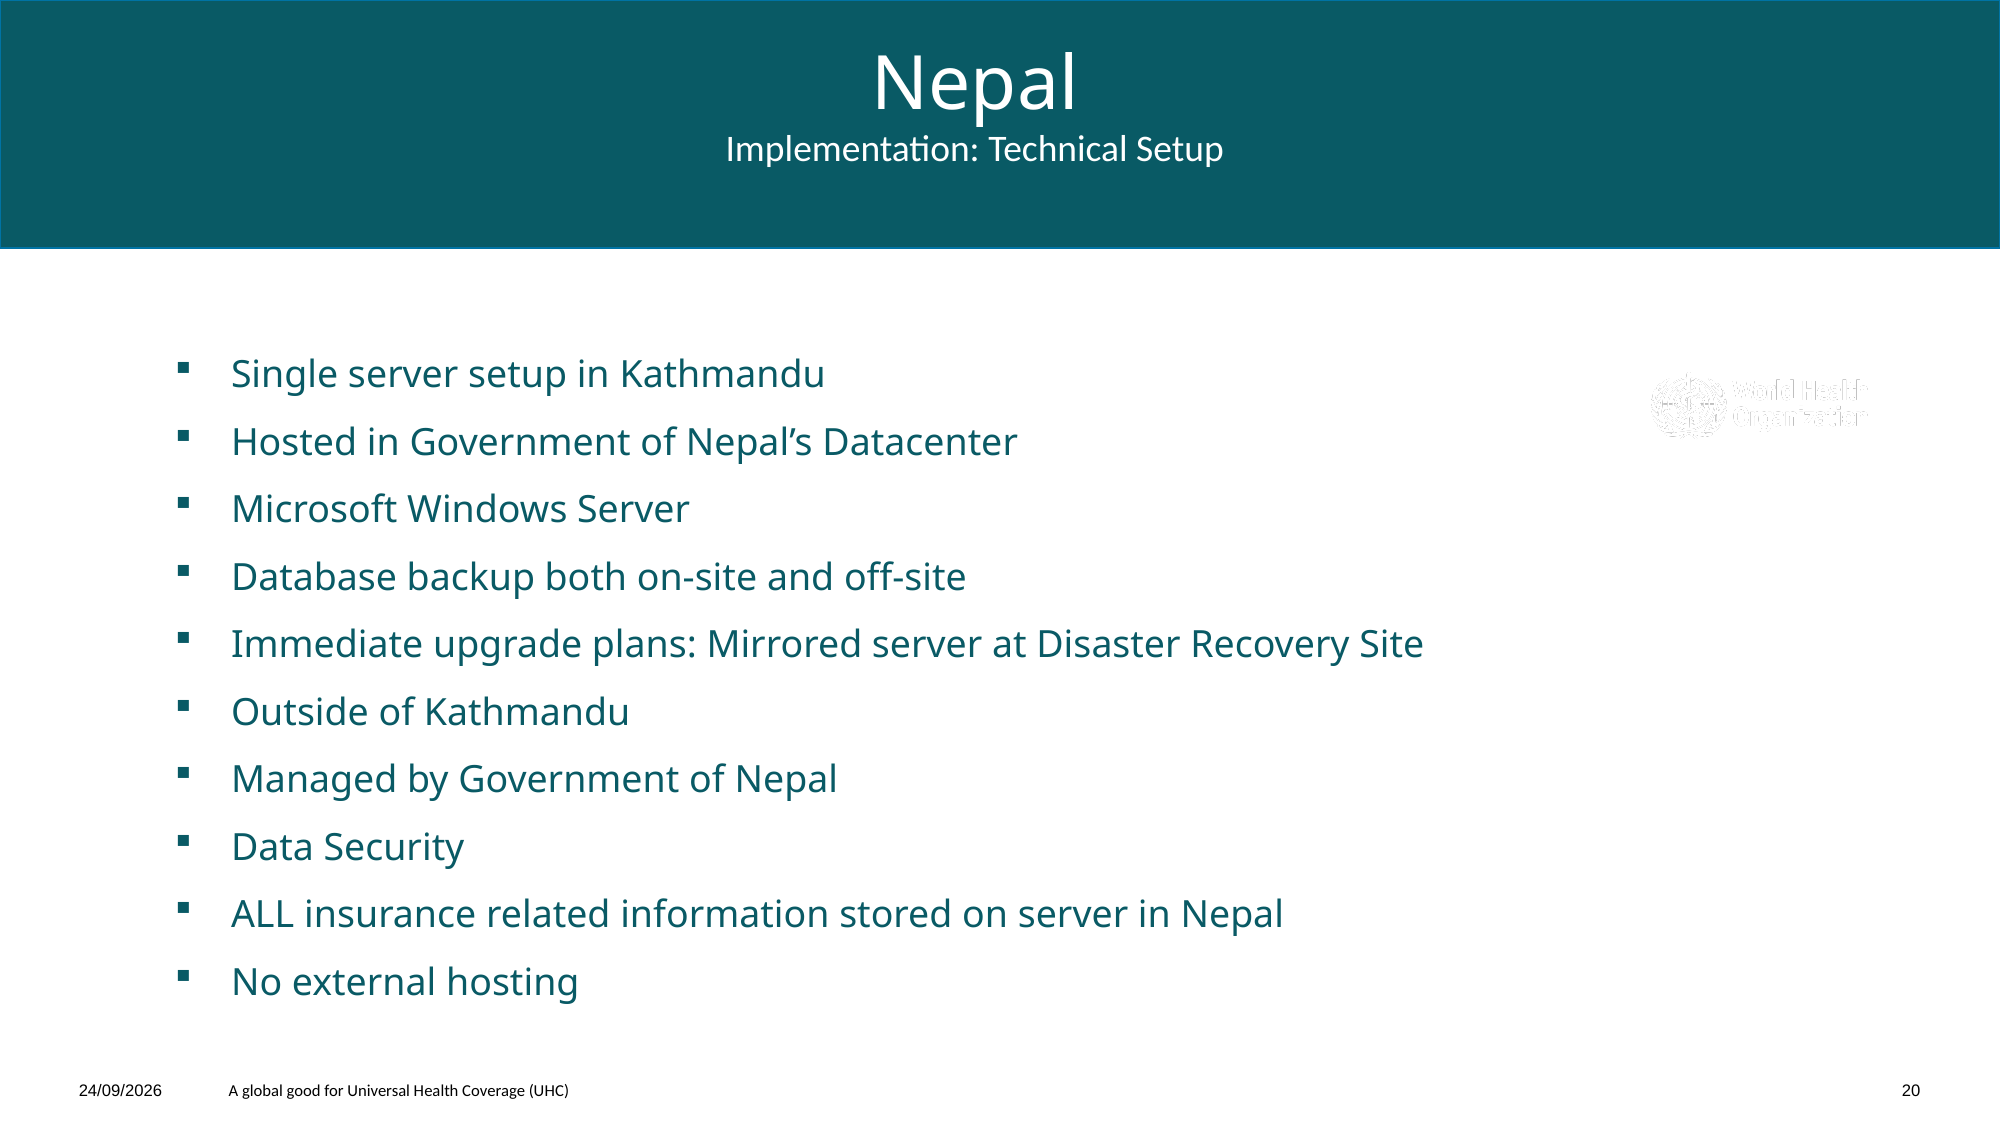

Nepal
Implementation: Technical Setup
Single server setup in Kathmandu
Hosted in Government of Nepal’s Datacenter
Microsoft Windows Server
Database backup both on-site and off-site
Immediate upgrade plans: Mirrored server at Disaster Recovery Site
Outside of Kathmandu
Managed by Government of Nepal
Data Security
ALL insurance related information stored on server in Nepal
No external hosting
A global good for Universal Health Coverage (UHC)